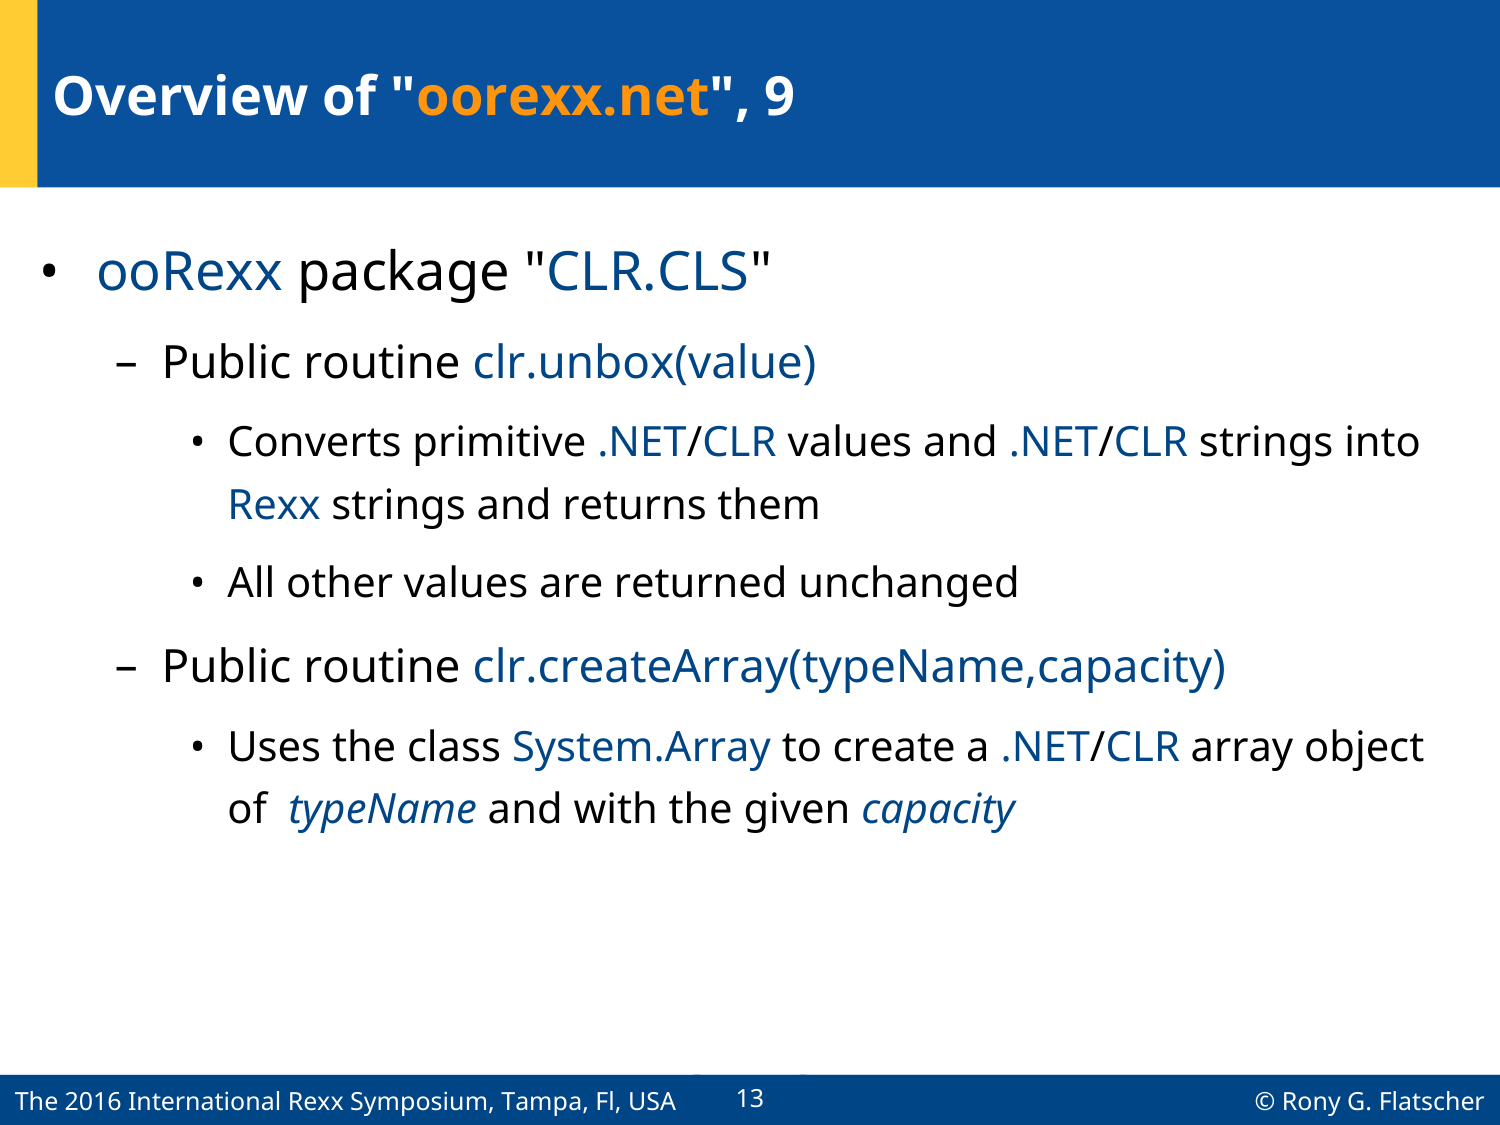

# Overview of "oorexx.net", 9
ooRexx package "CLR.CLS"
Public routine clr.unbox(value)
Converts primitive .NET/CLR values and .NET/CLR strings into Rexx strings and returns them
All other values are returned unchanged
Public routine clr.createArray(typeName,capacity)
Uses the class System.Array to create a .NET/CLR array object of typeName and with the given capacity